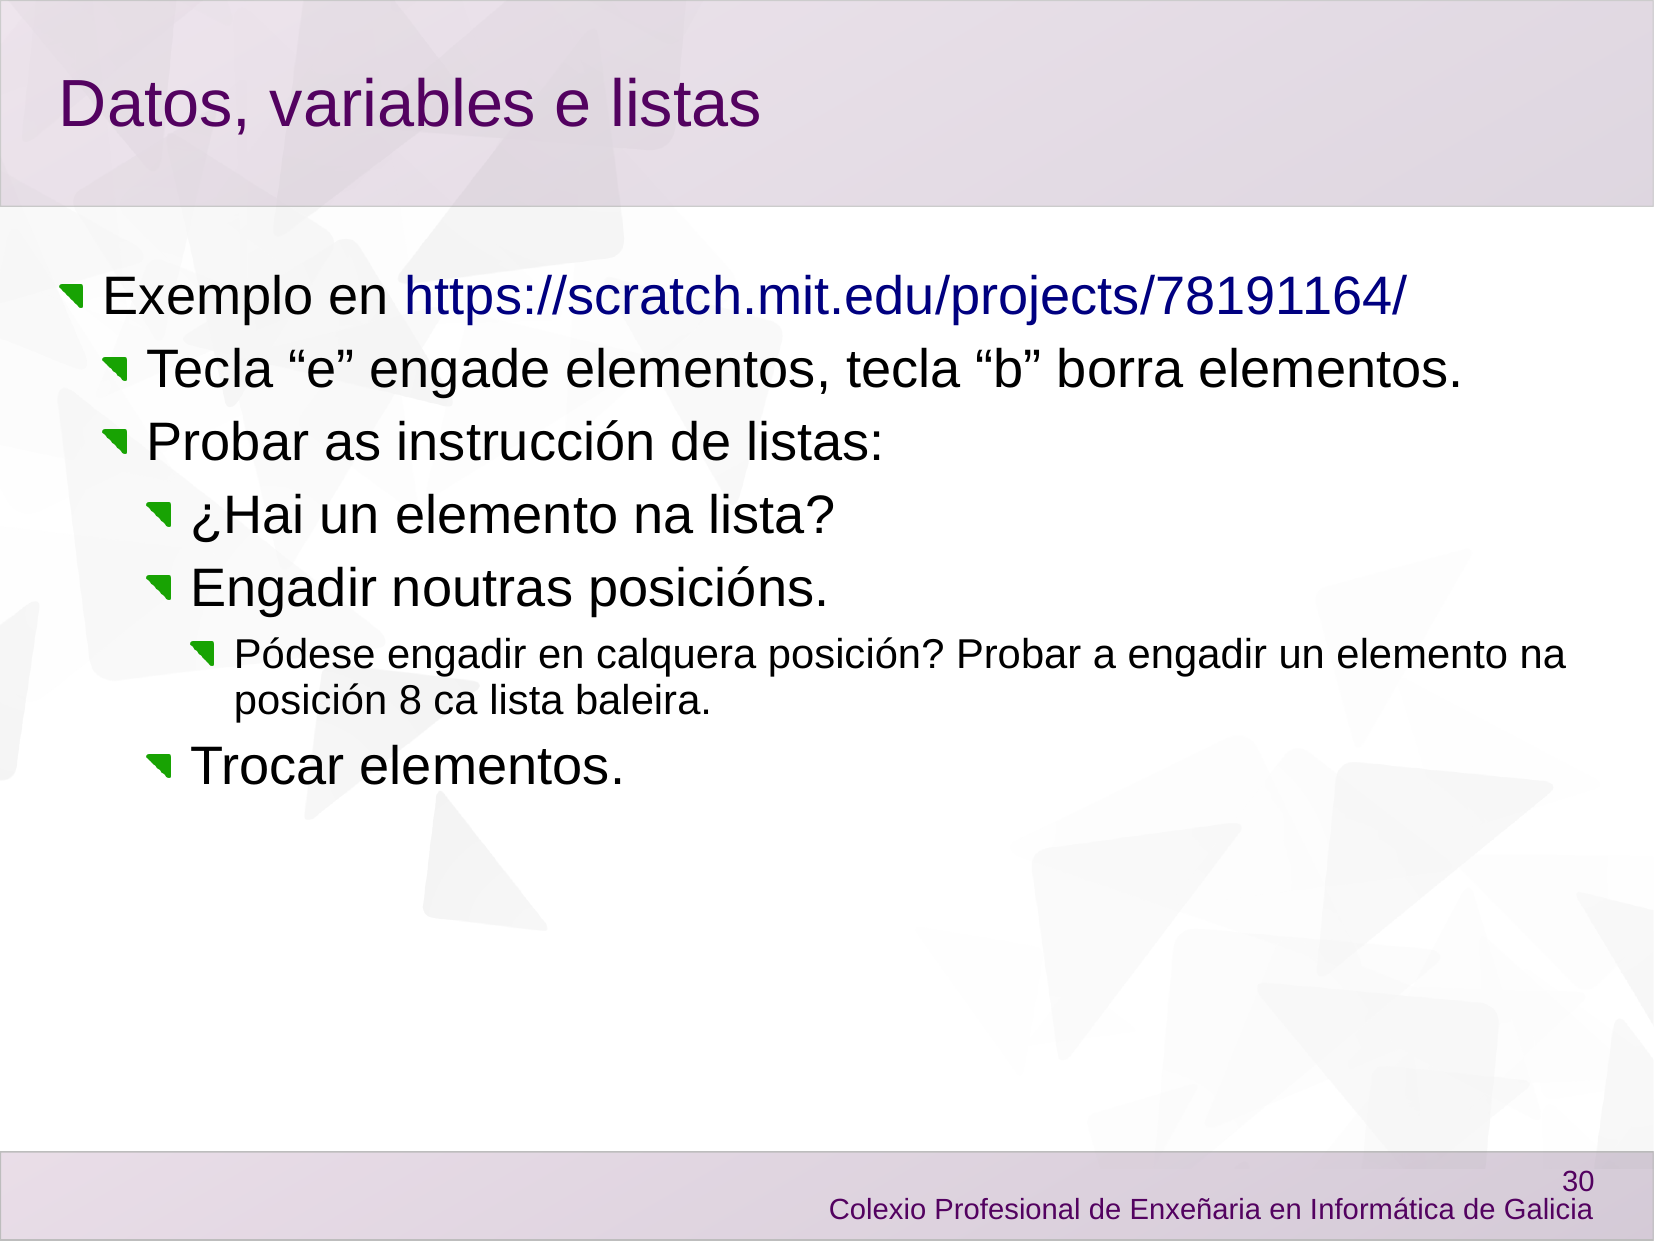

# Datos, variables e listas
Exemplo en https://scratch.mit.edu/projects/78191164/
Tecla “e” engade elementos, tecla “b” borra elementos.
Probar as instrucción de listas:
¿Hai un elemento na lista?
Engadir noutras posicións.
Pódese engadir en calquera posición? Probar a engadir un elemento na posición 8 ca lista baleira.
Trocar elementos.
30
Colexio Profesional de Enxeñaria en Informática de Galicia